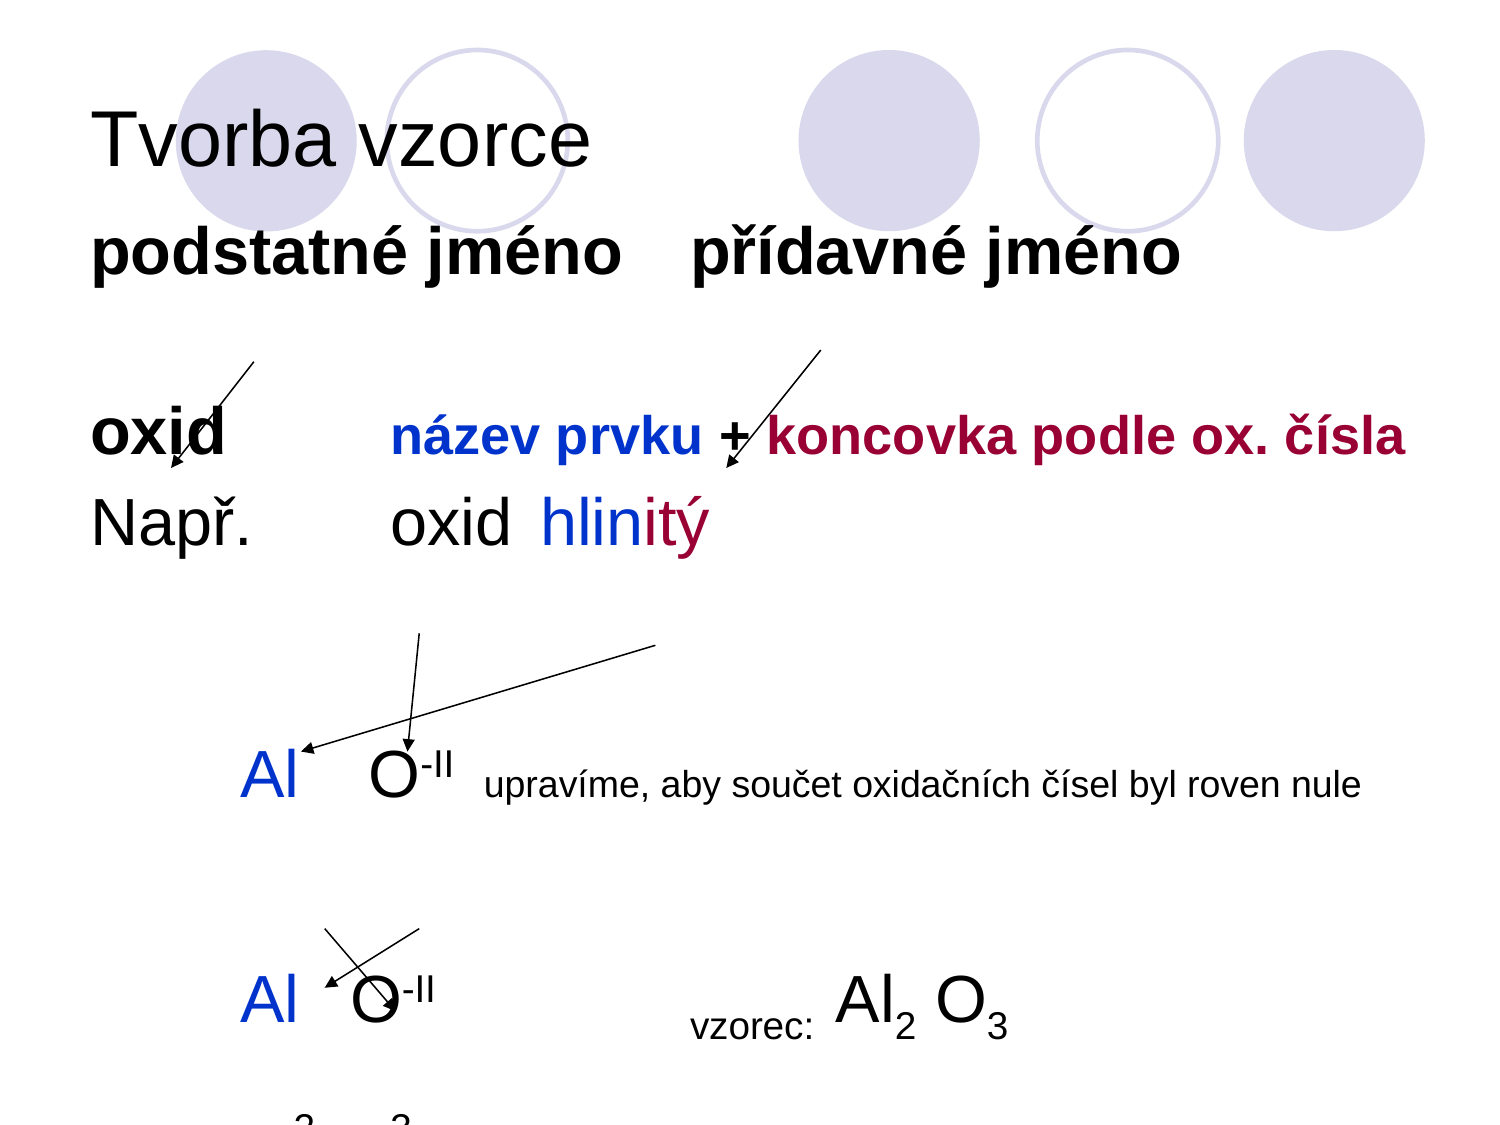

# Tvorba vzorce
podstatné jméno	přídavné jméno
oxid		název prvku + koncovka podle ox. čísla
Např. 	oxid 	hlinitý
		AlIII O-II upravíme, aby součet oxidačních čísel byl roven nule
		AlIII O-II		vzorec: Al2 O3
		 2 3